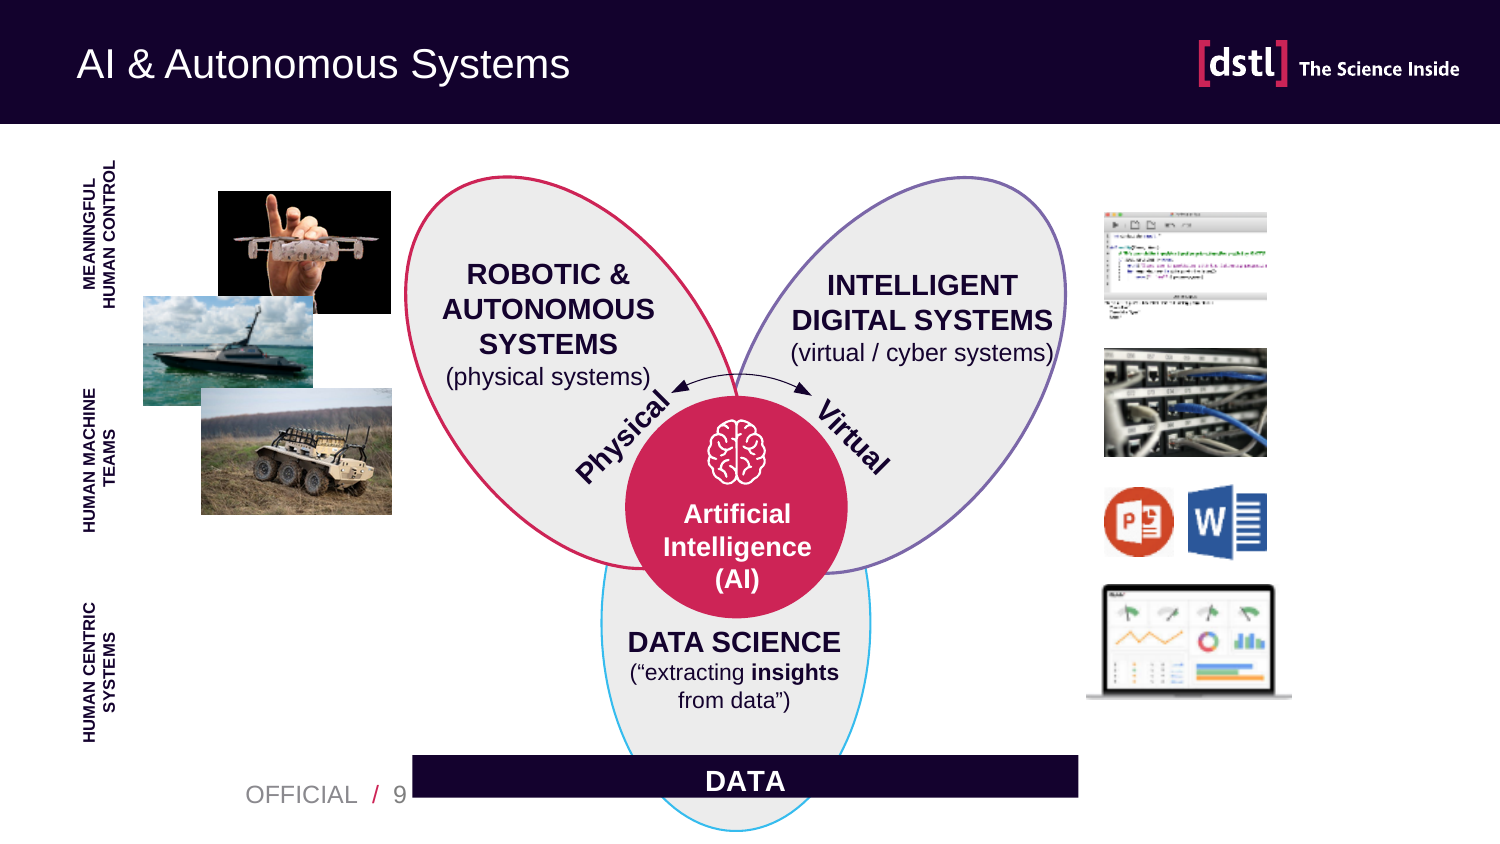

AI & Autonomous Systems
MEANINGFUL
HUMAN CONTROL
ROBOTIC & AUTONOMOUS SYSTEMS
(physical systems)
INTELLIGENT DIGITAL SYSTEMS
(virtual / cyber systems)
Virtual
Physical
HUMAN MACHINE
TEAMS
Artificial Intelligence
(AI)
DATA SCIENCE
(“extracting insights from data”)
HUMAN CENTRIC
SYSTEMS
DATA
OFFICIAL /